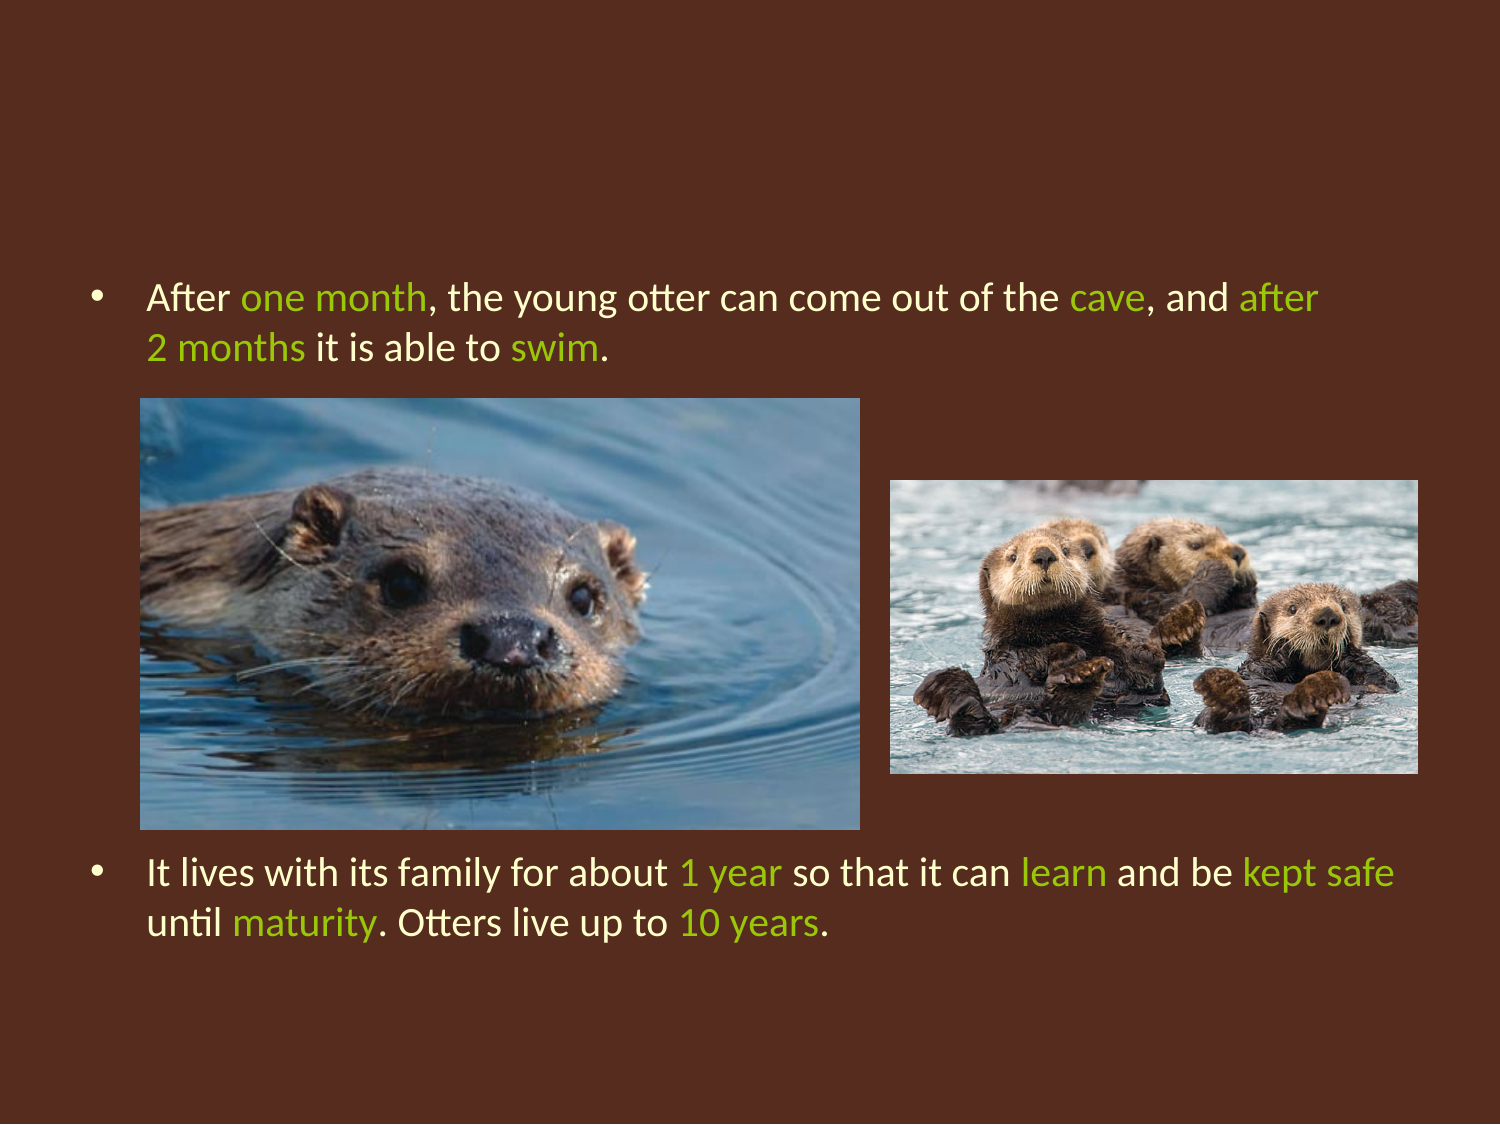

#
After one month, the young otter can come out of the cave, and after 2 months it is able to swim.
It lives with its family for about 1 year so that it can learn and be kept safe until maturity. Otters live up to 10 years.